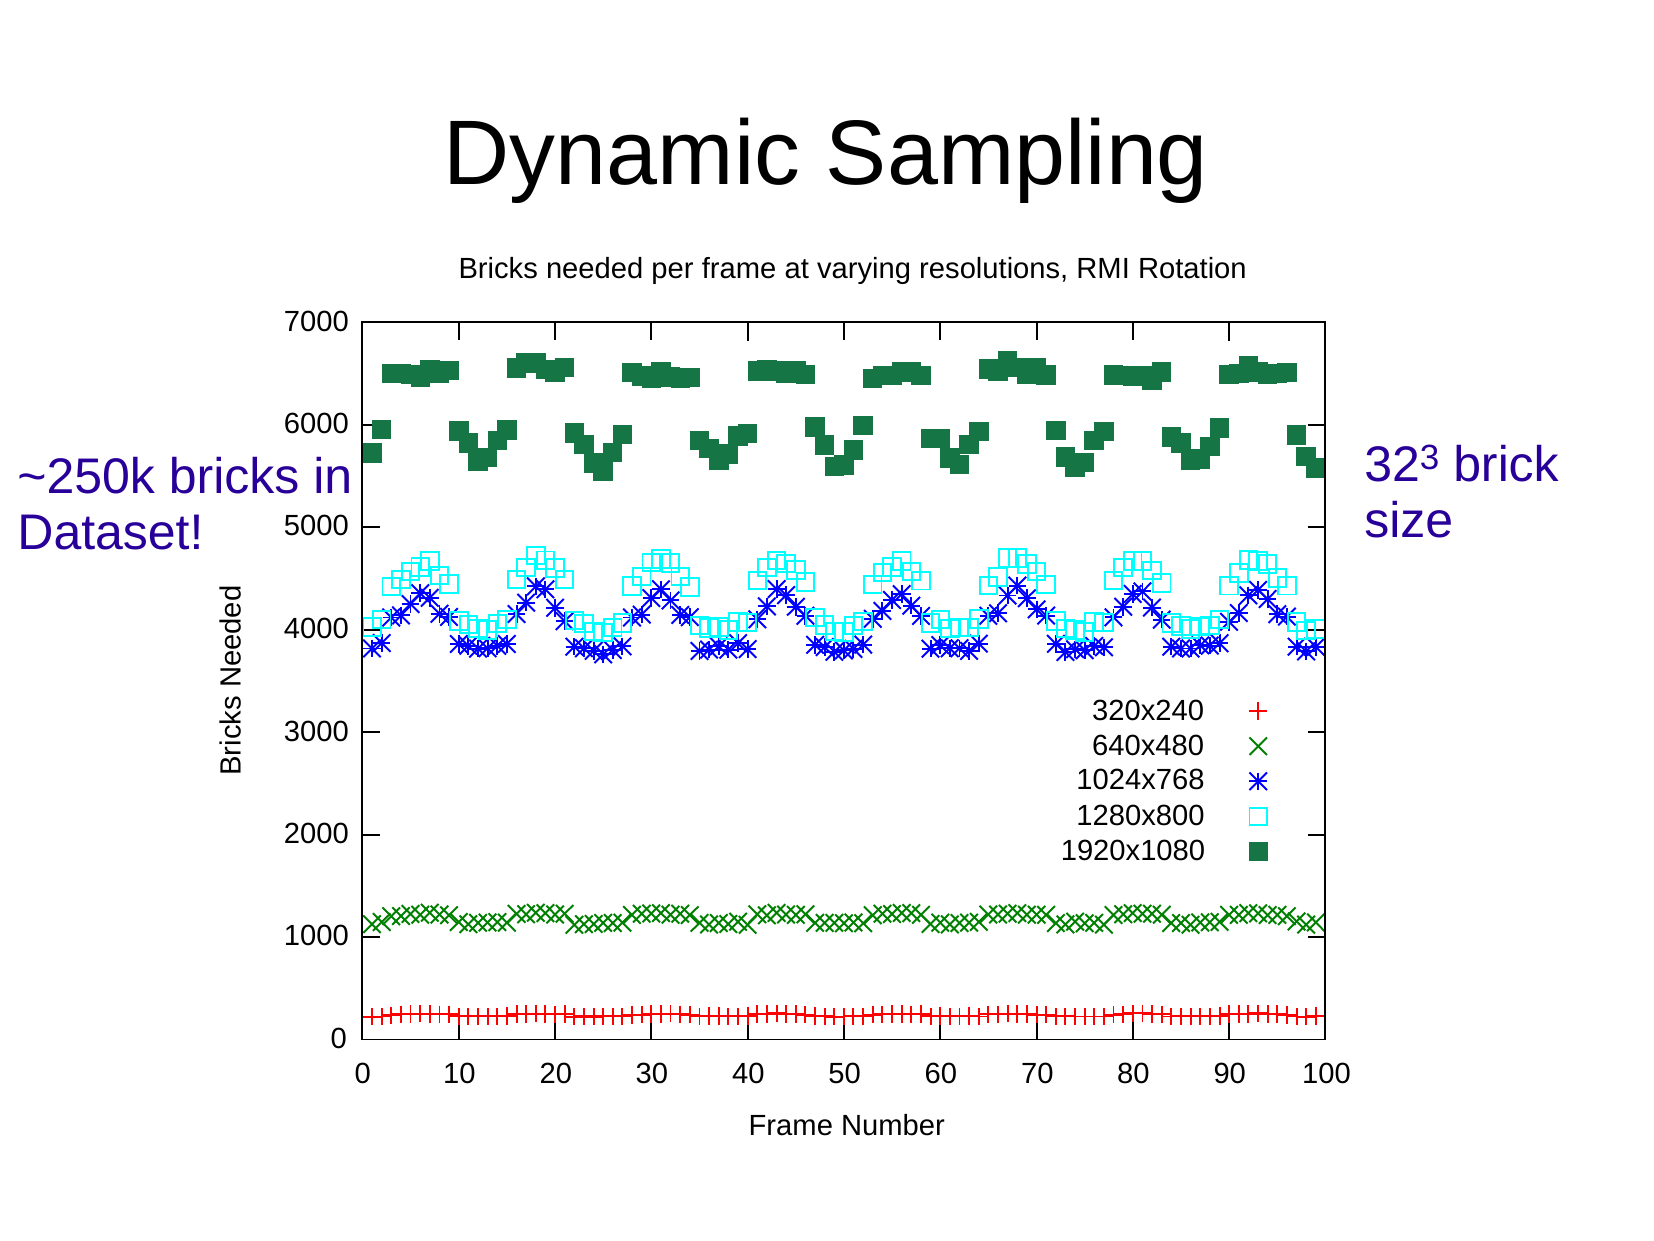

# Dynamic Sampling
323 brick
size
~250k bricks in Dataset!